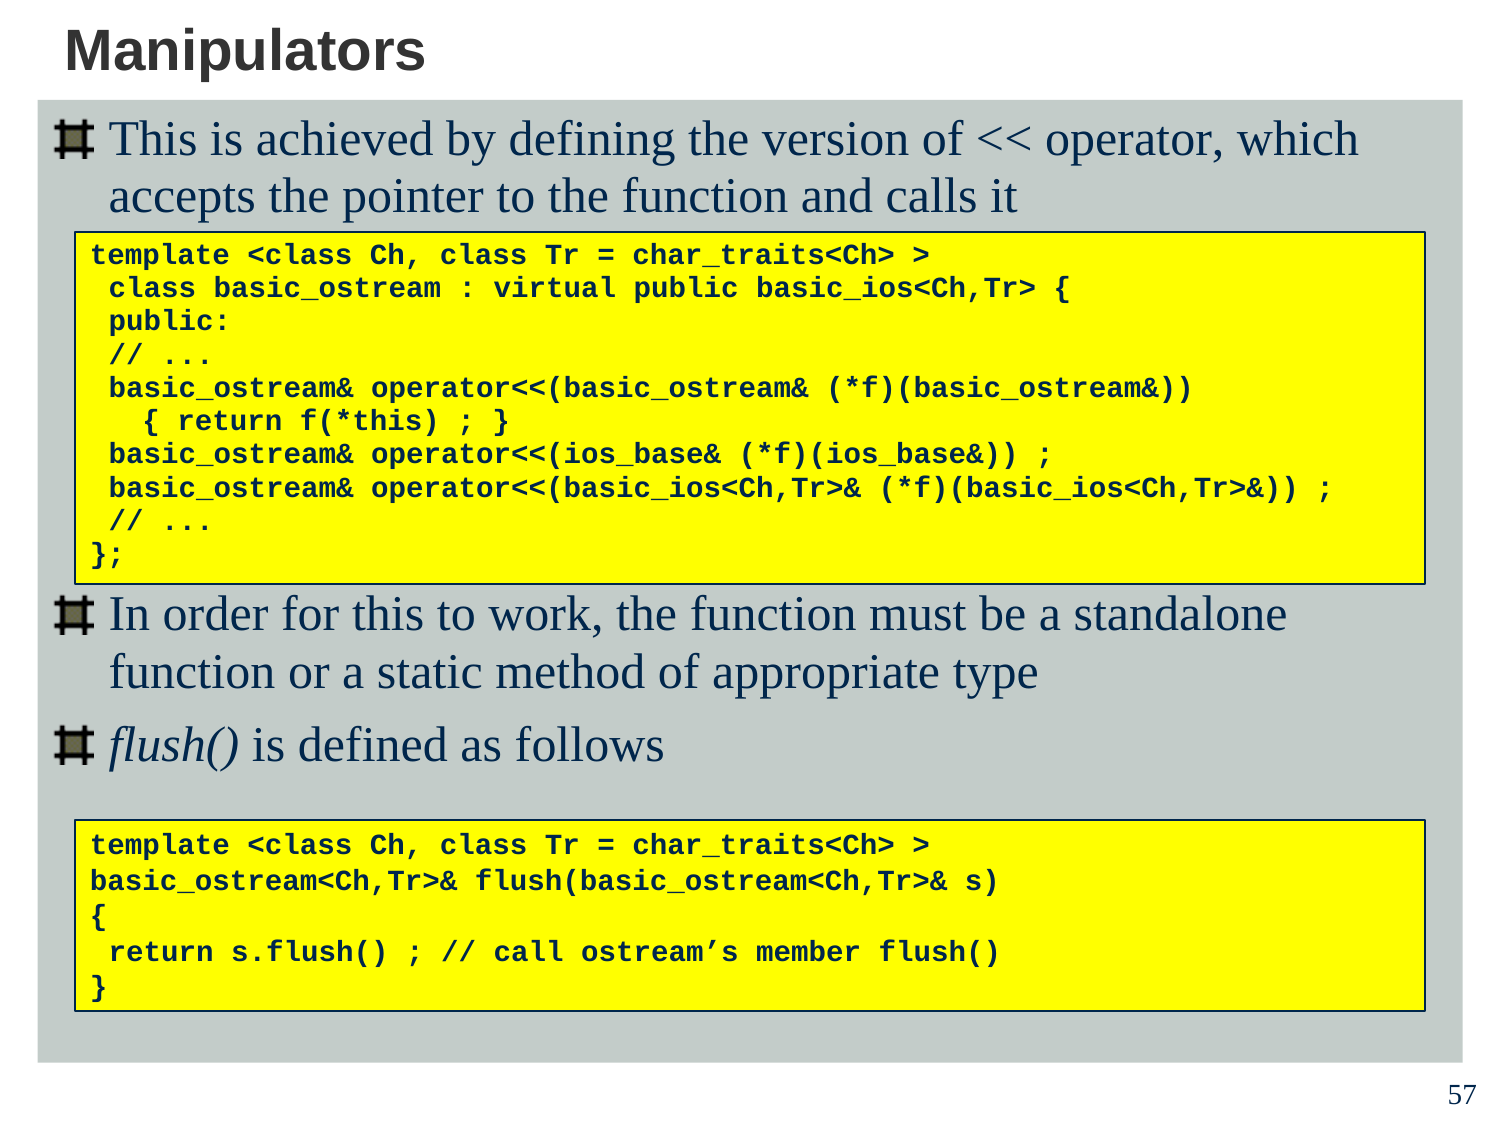

# Manipulators
This is achieved by defining the version of << operator, which accepts the pointer to the function and calls it
In order for this to work, the function must be a standalone function or a static method of appropriate type
flush() is defined as follows
template <class Ch, class Tr = char_traits<Ch> >
	class basic_ostream : virtual public basic_ios<Ch,Tr> {
	public:
	// ...
	basic_ostream& operator<<(basic_ostream& (*f)(basic_ostream&))
 { return f(*this) ; }
	basic_ostream& operator<<(ios_base& (*f)(ios_base&)) ;
	basic_ostream& operator<<(basic_ios<Ch,Tr>& (*f)(basic_ios<Ch,Tr>&)) ;
	// ...
};
template <class Ch, class Tr = char_traits<Ch> >
basic_ostream<Ch,Tr>& flush(basic_ostream<Ch,Tr>& s)
{
	return s.flush() ; // call ostream’s member flush()
}